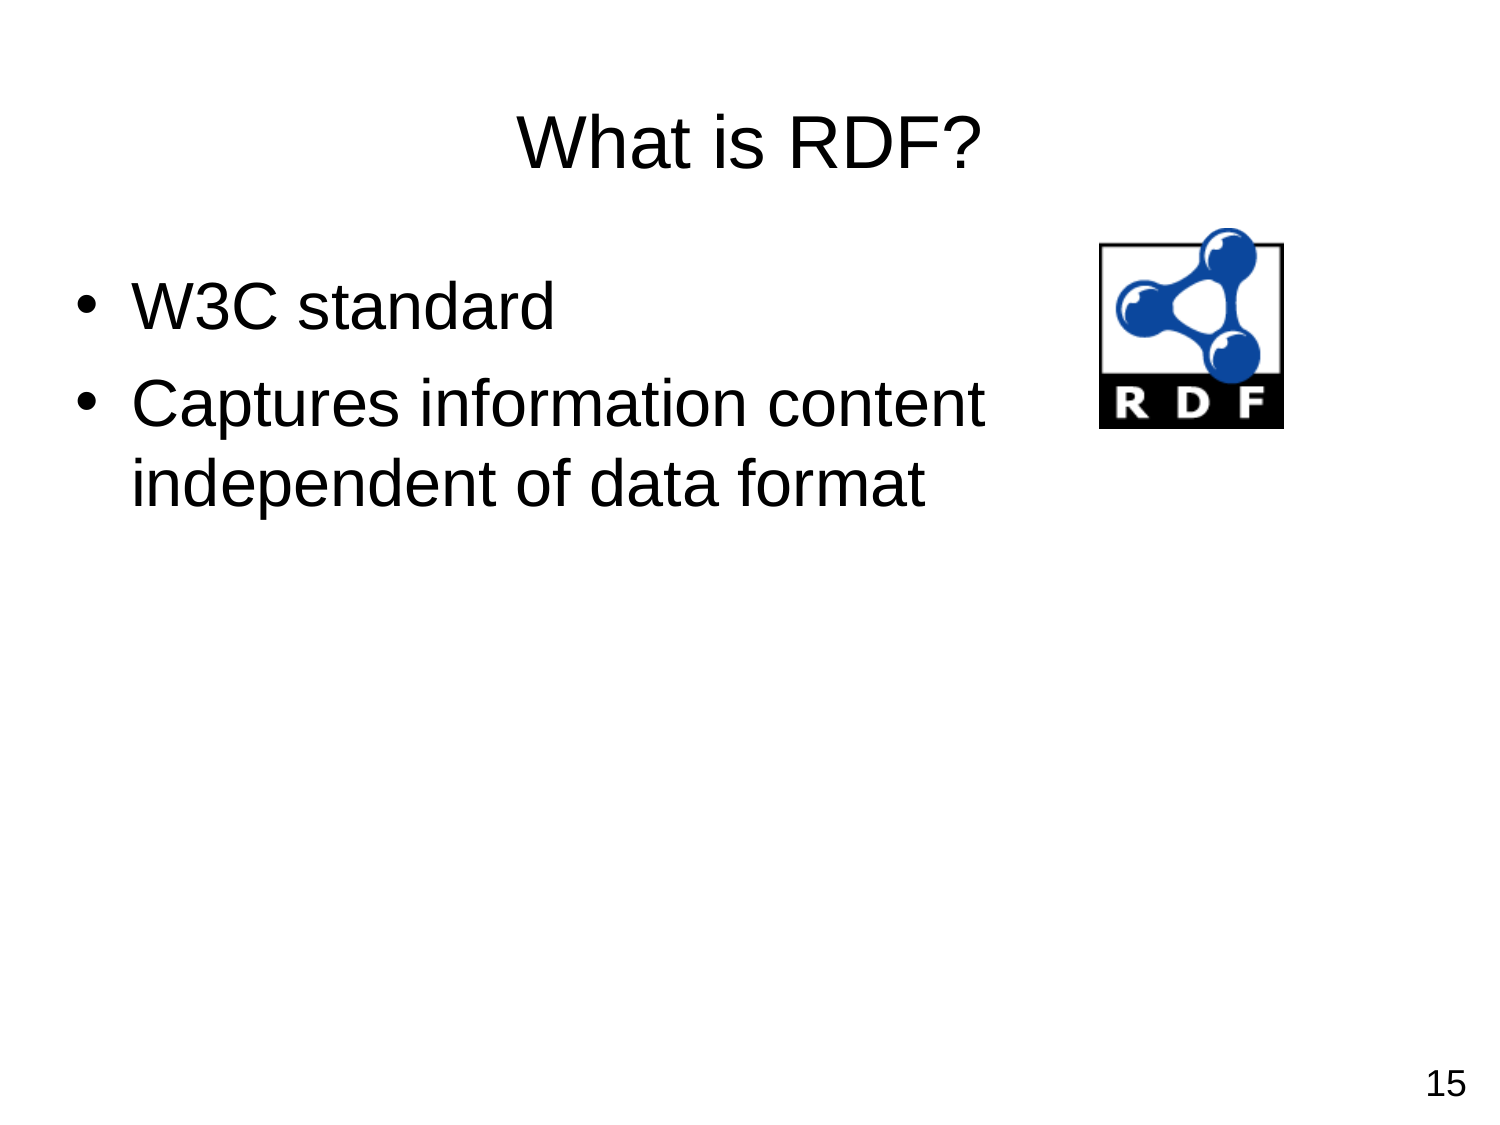

# What is RDF?
W3C standard
Captures information content
independent of data format
15